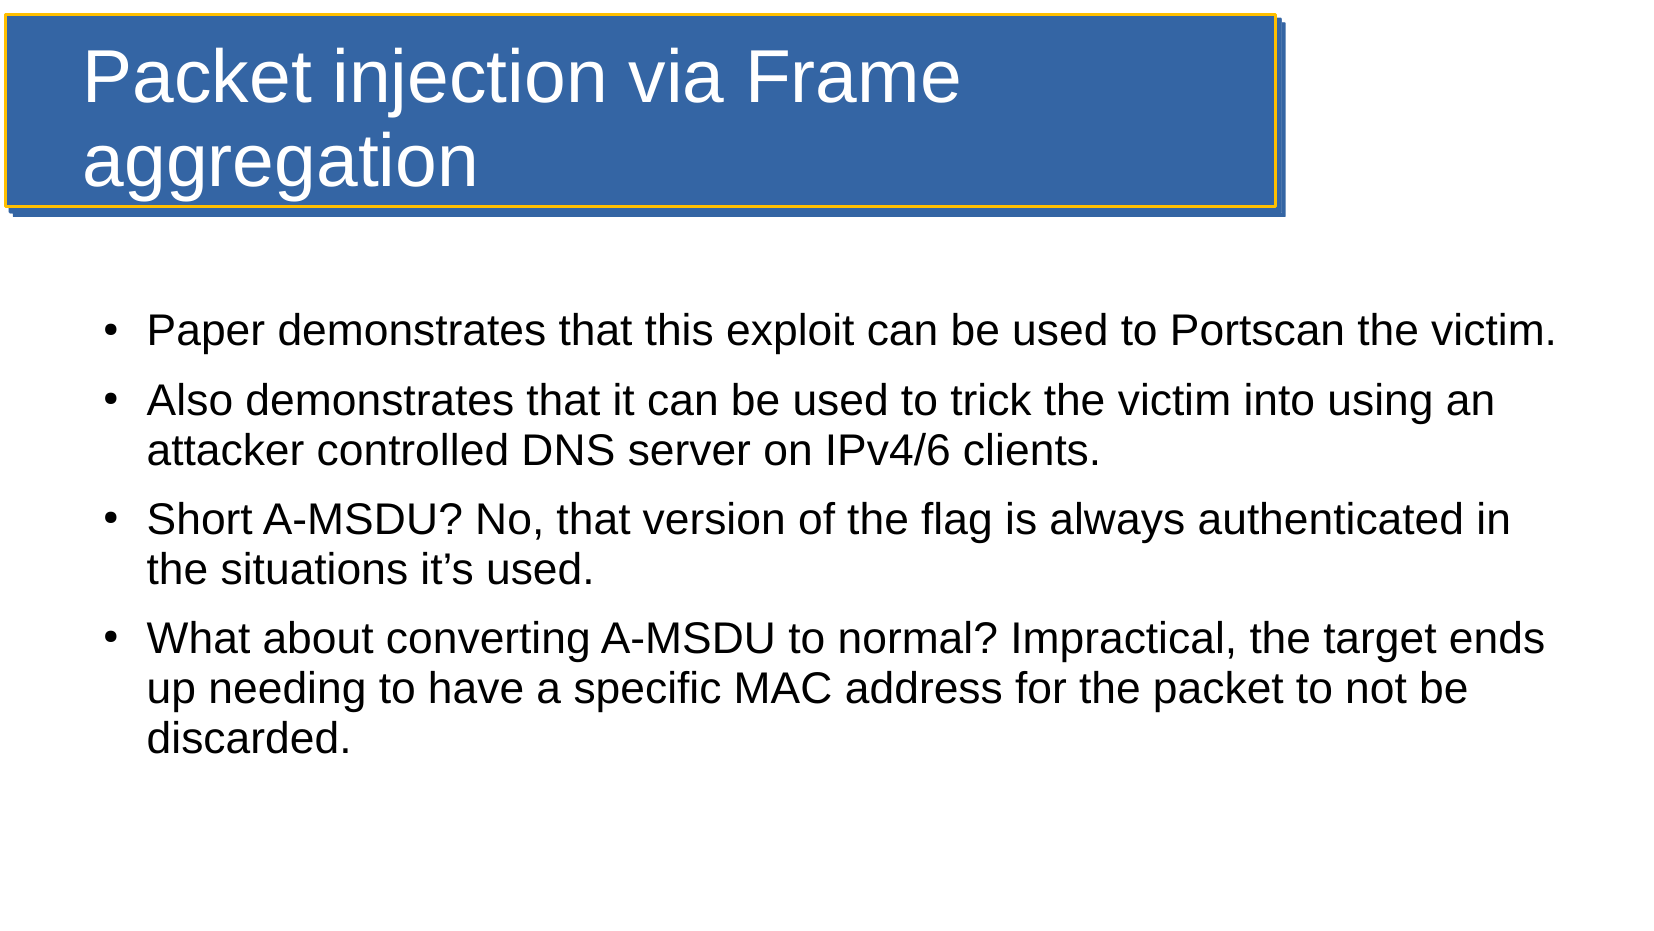

# Packet injection via Frame aggregation
Paper demonstrates that this exploit can be used to Portscan the victim.
Also demonstrates that it can be used to trick the victim into using an attacker controlled DNS server on IPv4/6 clients.
Short A-MSDU? No, that version of the flag is always authenticated in the situations it’s used.
What about converting A-MSDU to normal? Impractical, the target ends up needing to have a specific MAC address for the packet to not be discarded.